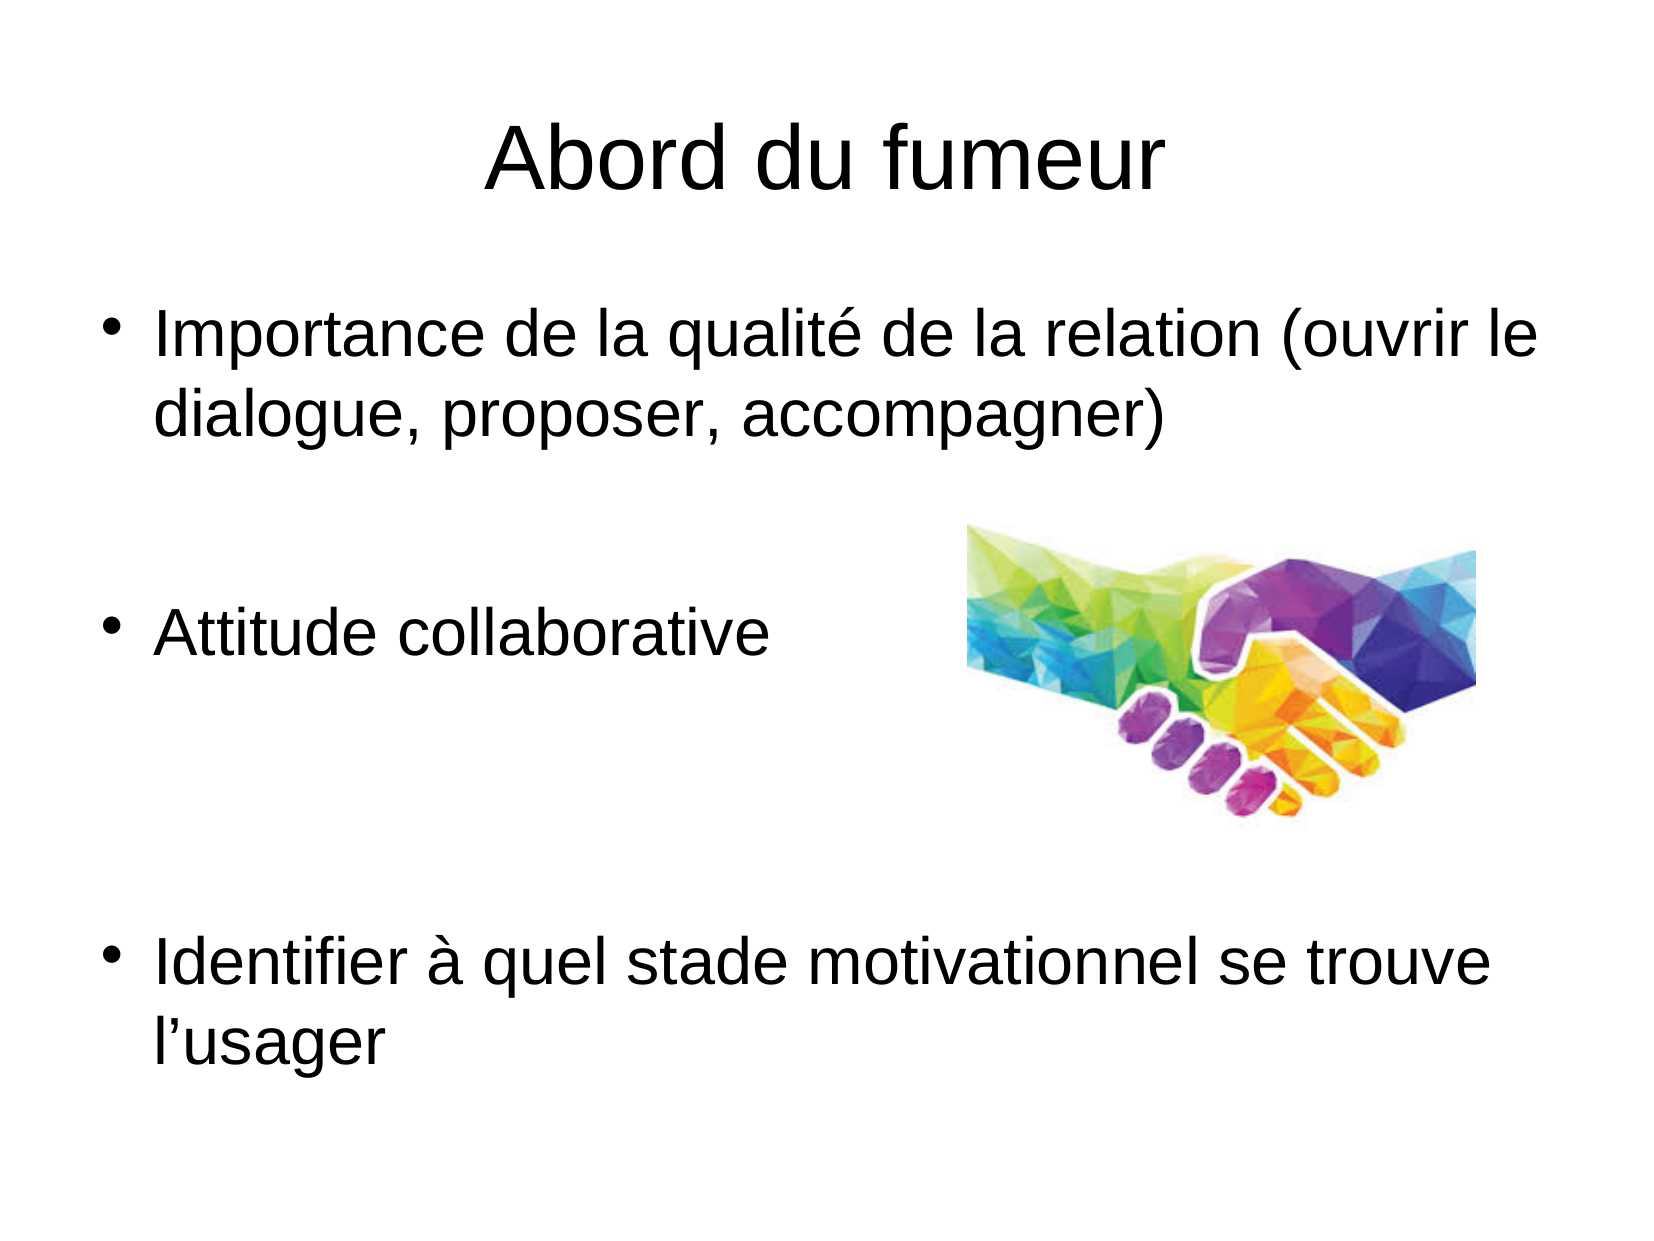

Abord du fumeur
Importance de la qualité de la relation (ouvrir le dialogue, proposer, accompagner)
Attitude collaborative
Identifier à quel stade motivationnel se trouve l’usager